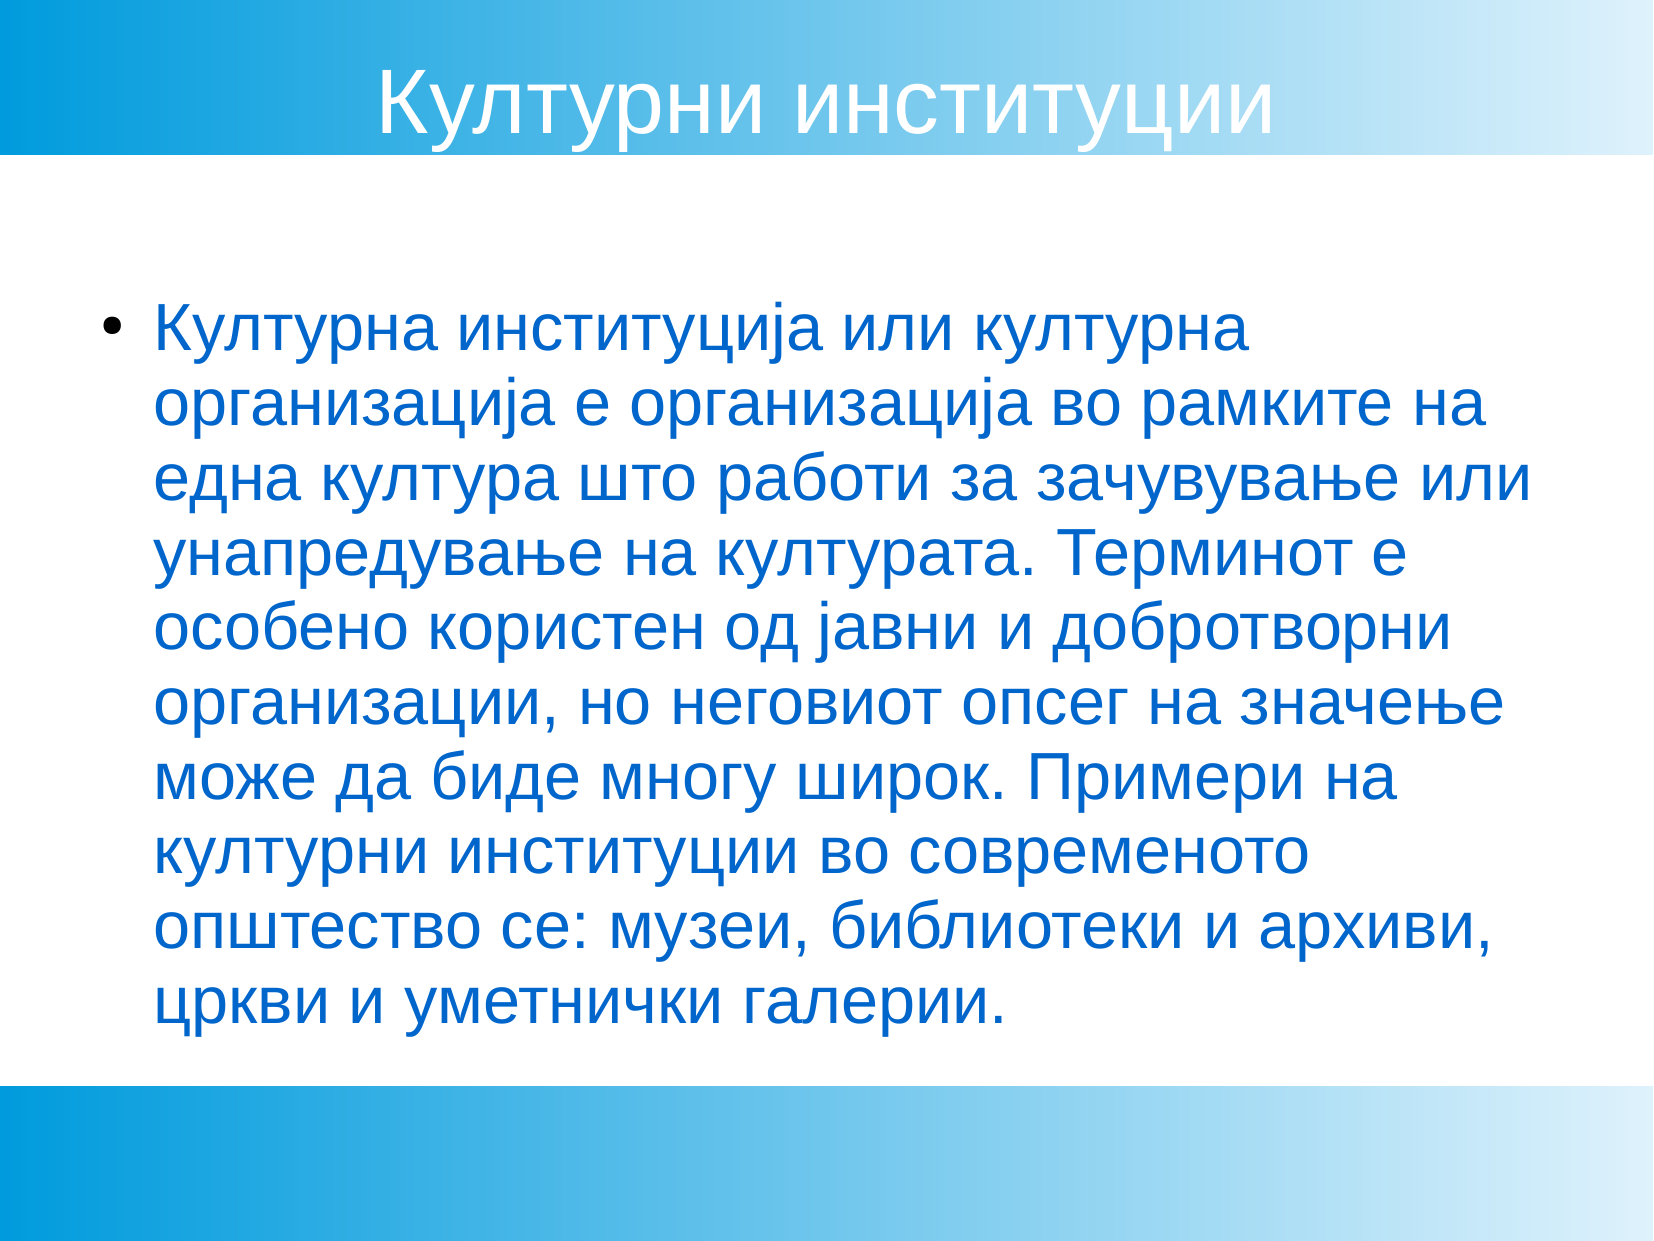

# Културни институции
Културна институција или културна организација е организација во рамките на една култура што работи за зачувување или унапредување на културата. Терминот е особено користен од јавни и добротворни организации, но неговиот опсег на значење може да биде многу широк. Примери на културни институции во современото општество се: музеи, библиотеки и архиви, цркви и уметнички галерии.